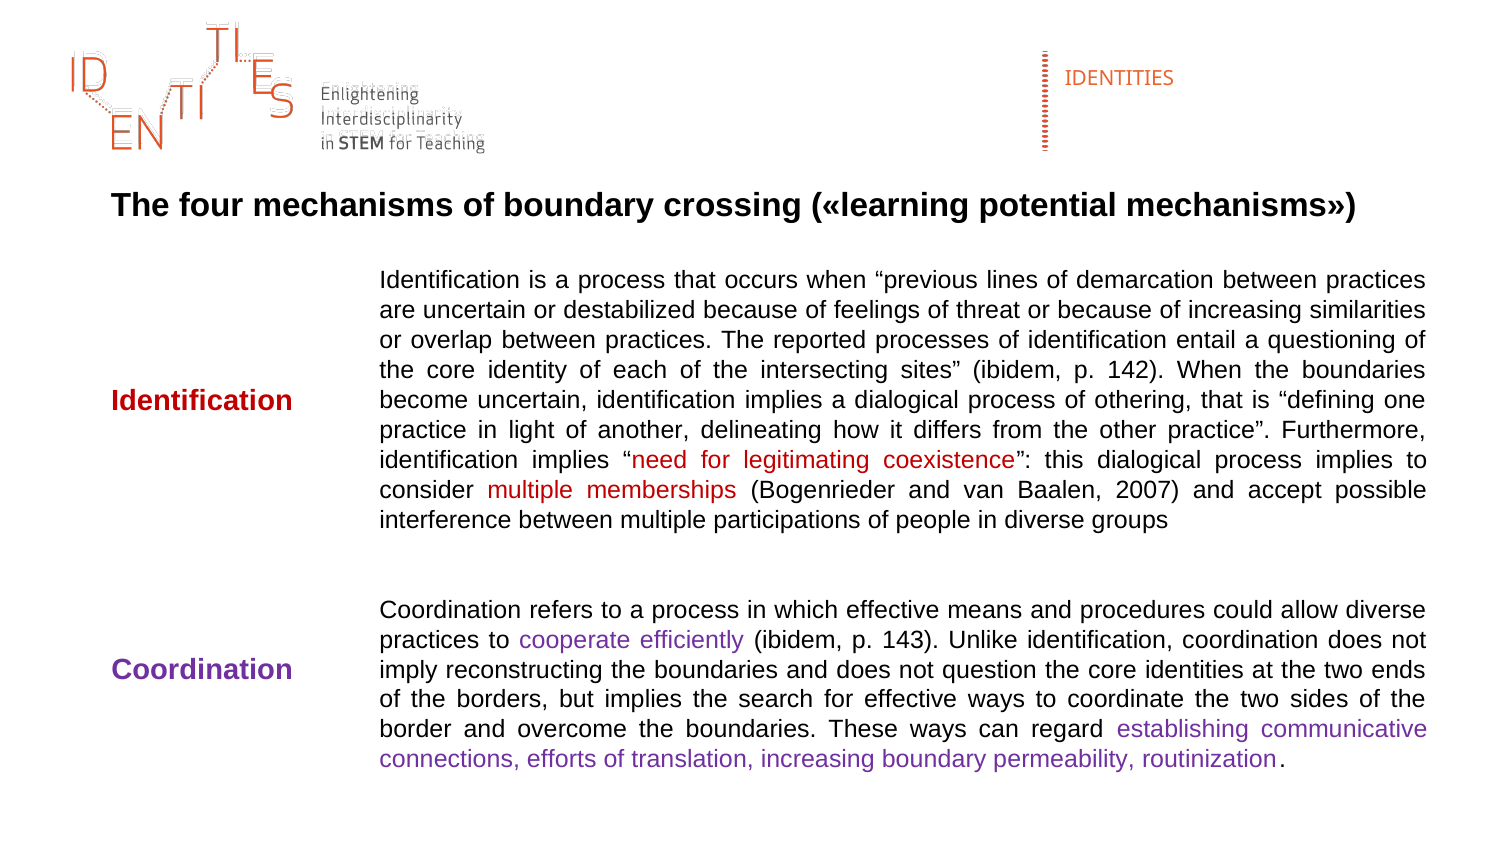

IDENTITIES
The four mechanisms of boundary crossing («learning potential mechanisms»)
Identification is a process that occurs when “previous lines of demarcation between practices are uncertain or destabilized because of feelings of threat or because of increasing similarities or overlap between practices. The reported processes of identification entail a questioning of the core identity of each of the intersecting sites” (ibidem, p. 142). When the boundaries become uncertain, identification implies a dialogical process of othering, that is “defining one practice in light of another, delineating how it differs from the other practice”. Furthermore, identification implies “need for legitimating coexistence”: this dialogical process implies to consider multiple memberships (Bogenrieder and van Baalen, 2007) and accept possible interference between multiple participations of people in diverse groups
Coordination refers to a process in which effective means and procedures could allow diverse practices to cooperate efficiently (ibidem, p. 143). Unlike identification, coordination does not imply reconstructing the boundaries and does not question the core identities at the two ends of the borders, but implies the search for effective ways to coordinate the two sides of the border and overcome the boundaries. These ways can regard establishing communicative connections, efforts of translation, increasing boundary permeability, routinization.
Identification
Coordination